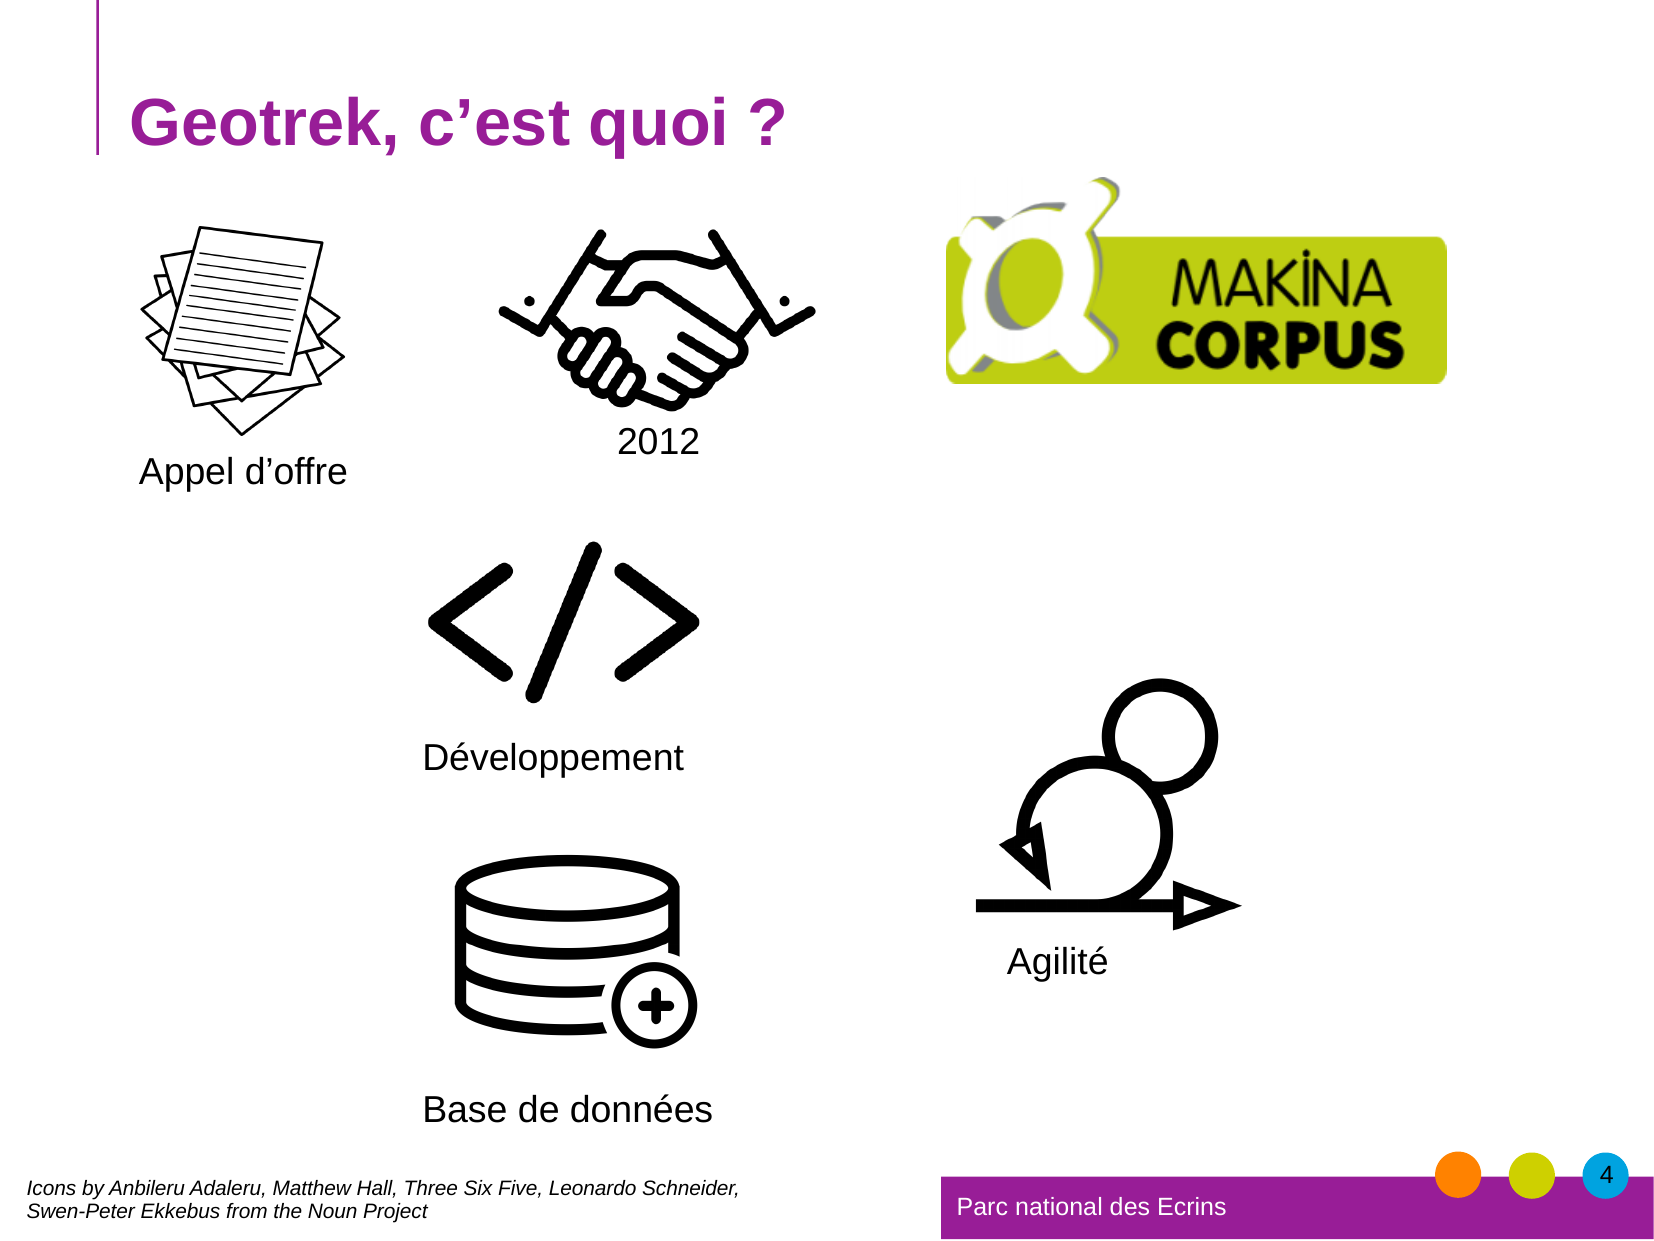

# Geotrek, c’est quoi ?
2012
Appel d’offre
Développement
Agilité
Base de données
Icons by Anbileru Adaleru, Matthew Hall, Three Six Five, Leonardo Schneider,
Swen-Peter Ekkebus from the Noun Project